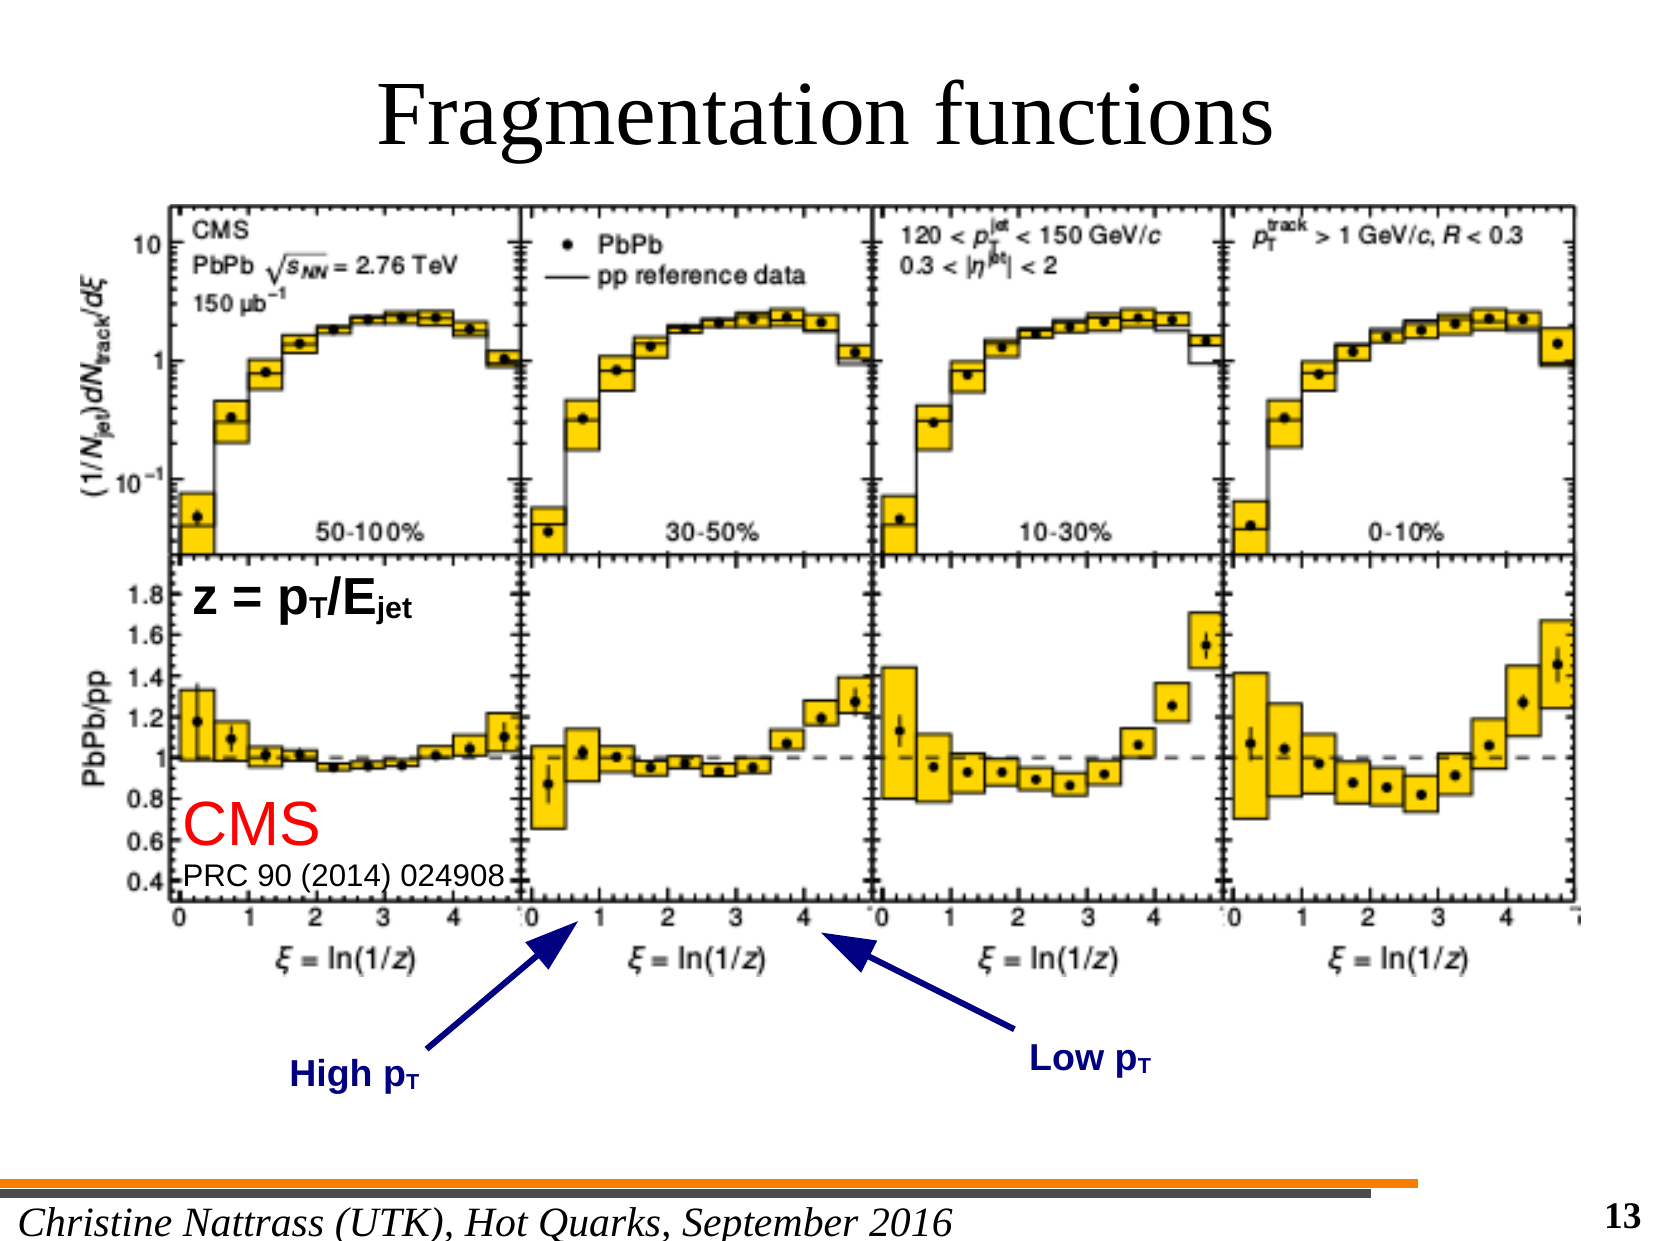

# Fragmentation functions
CMS
PRC 90 (2014) 024908
z = pT/Ejet
High pT
Low pT